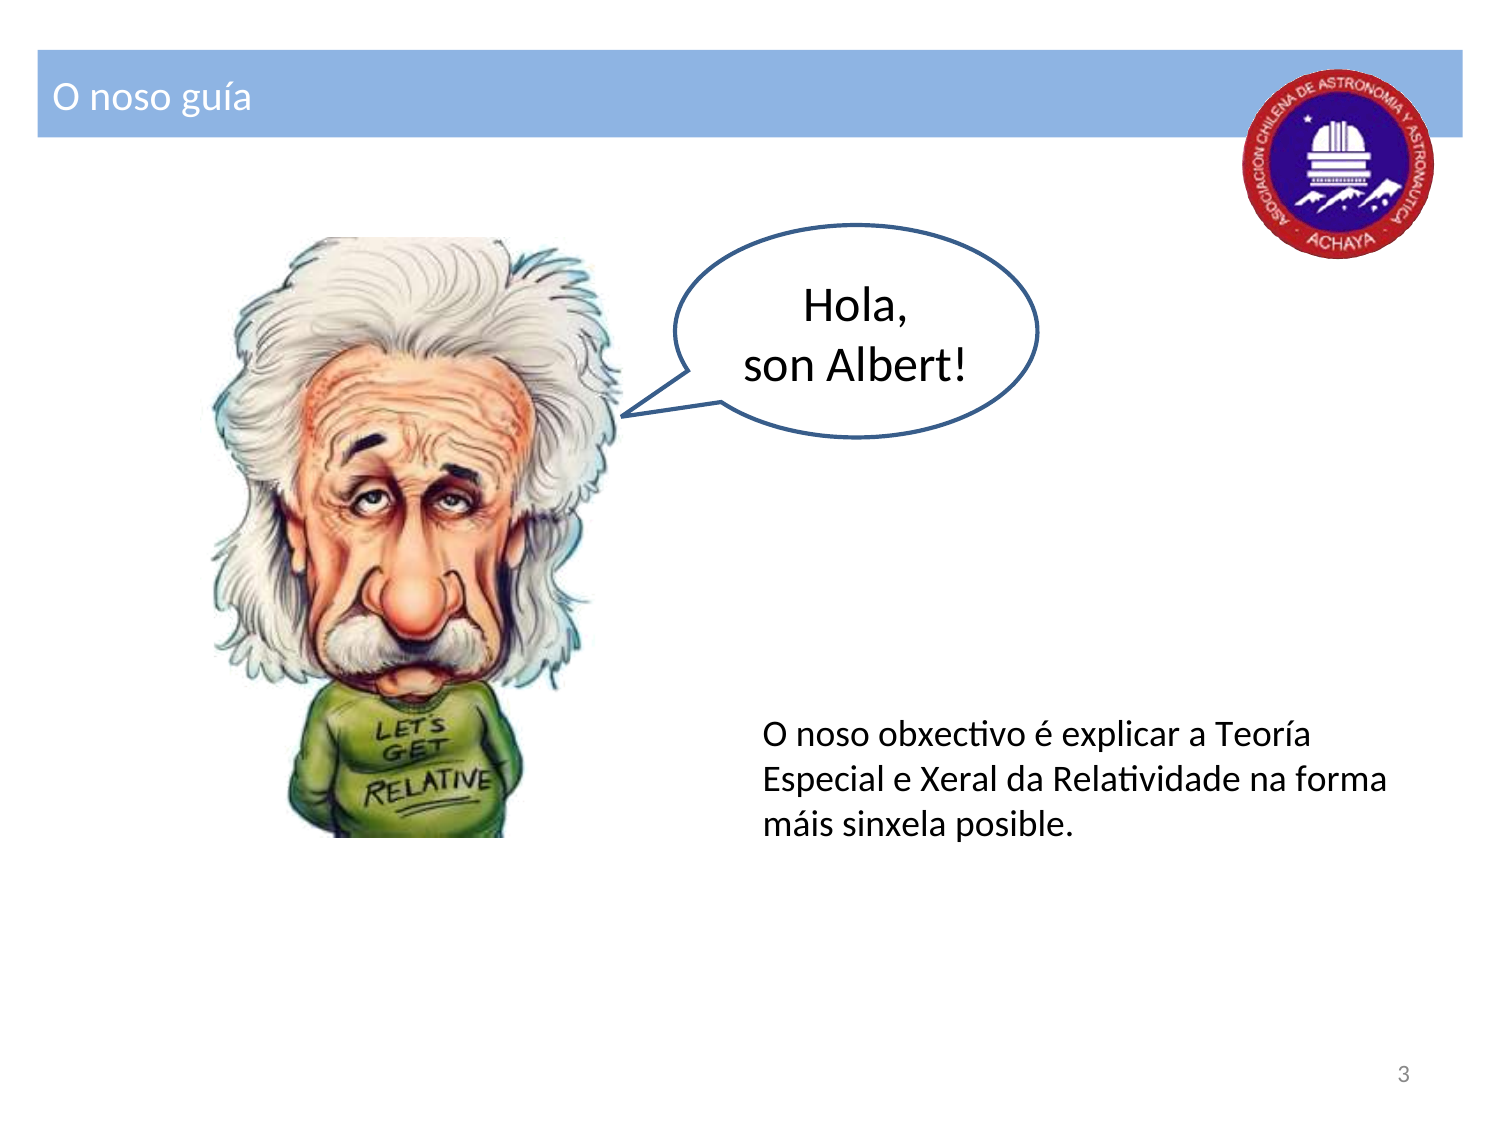

O noso guía
Hola,
son Albert!
O noso obxectivo é explicar a Teoría
Especial e Xeral da Relatividade na forma
máis sinxela posible.